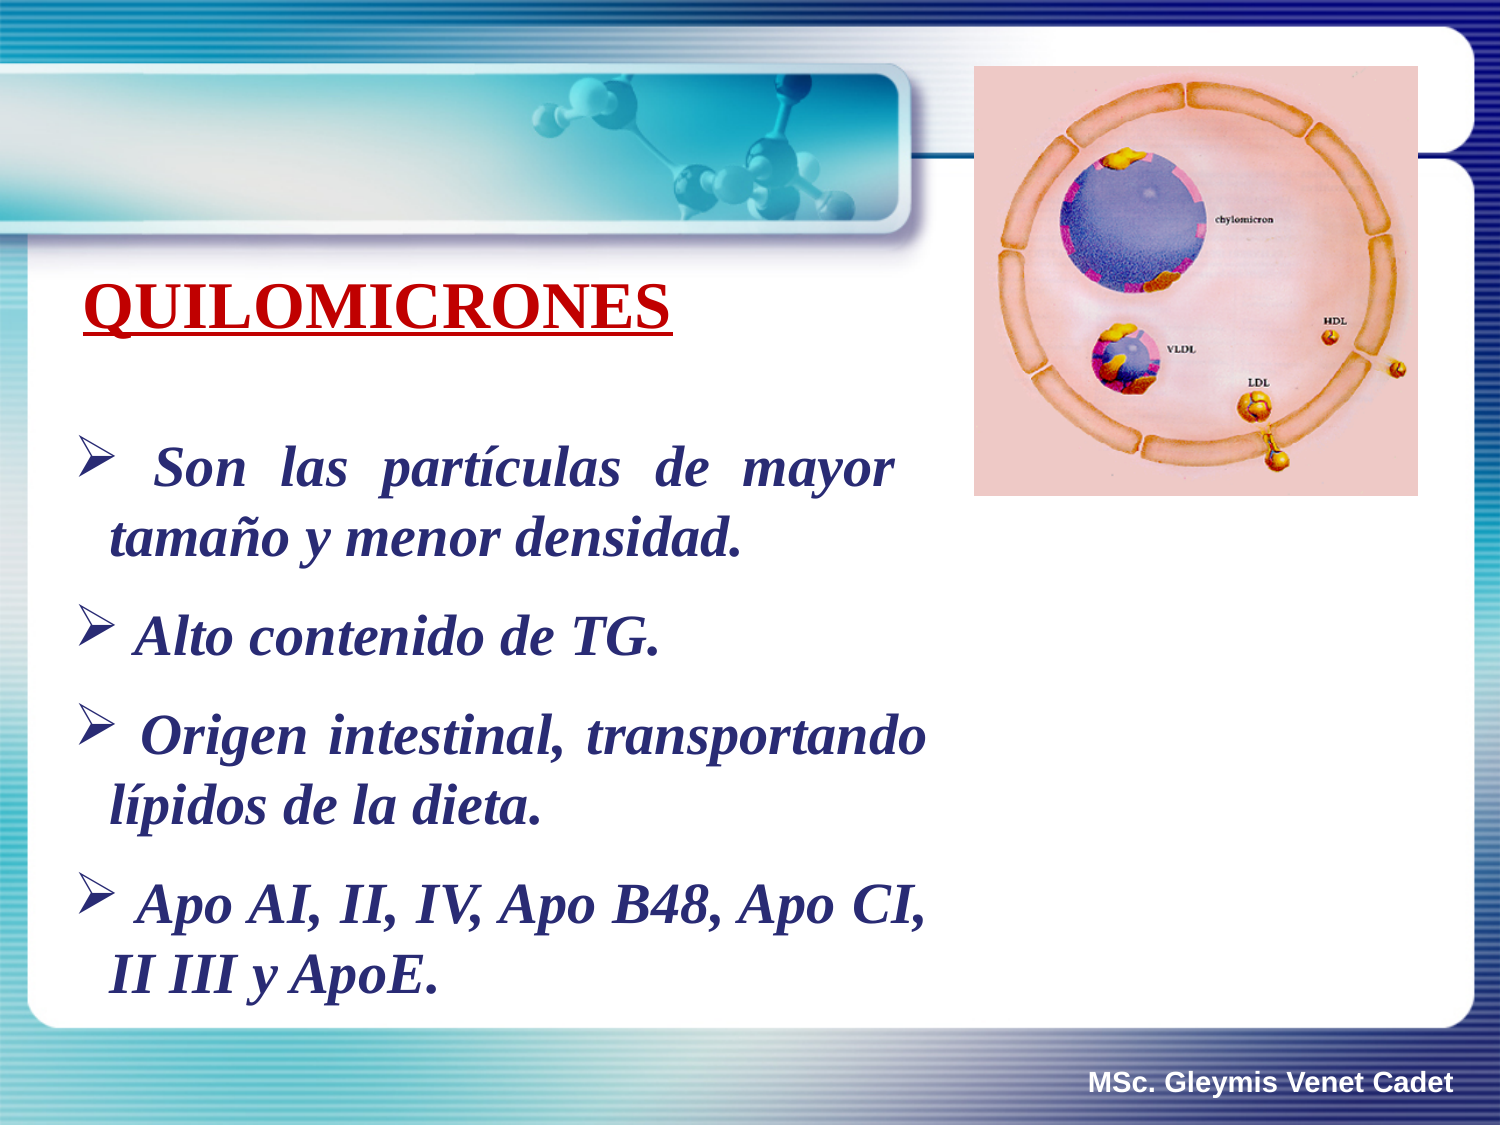

# QUILOMICRONES
 Son las partículas de mayor tamaño y menor densidad.
 Alto contenido de TG.
 Origen intestinal, transportando lípidos de la dieta.
 Apo AI, II, IV, Apo B48, Apo CI, II III y ApoE.
MSc. Gleymis Venet Cadet